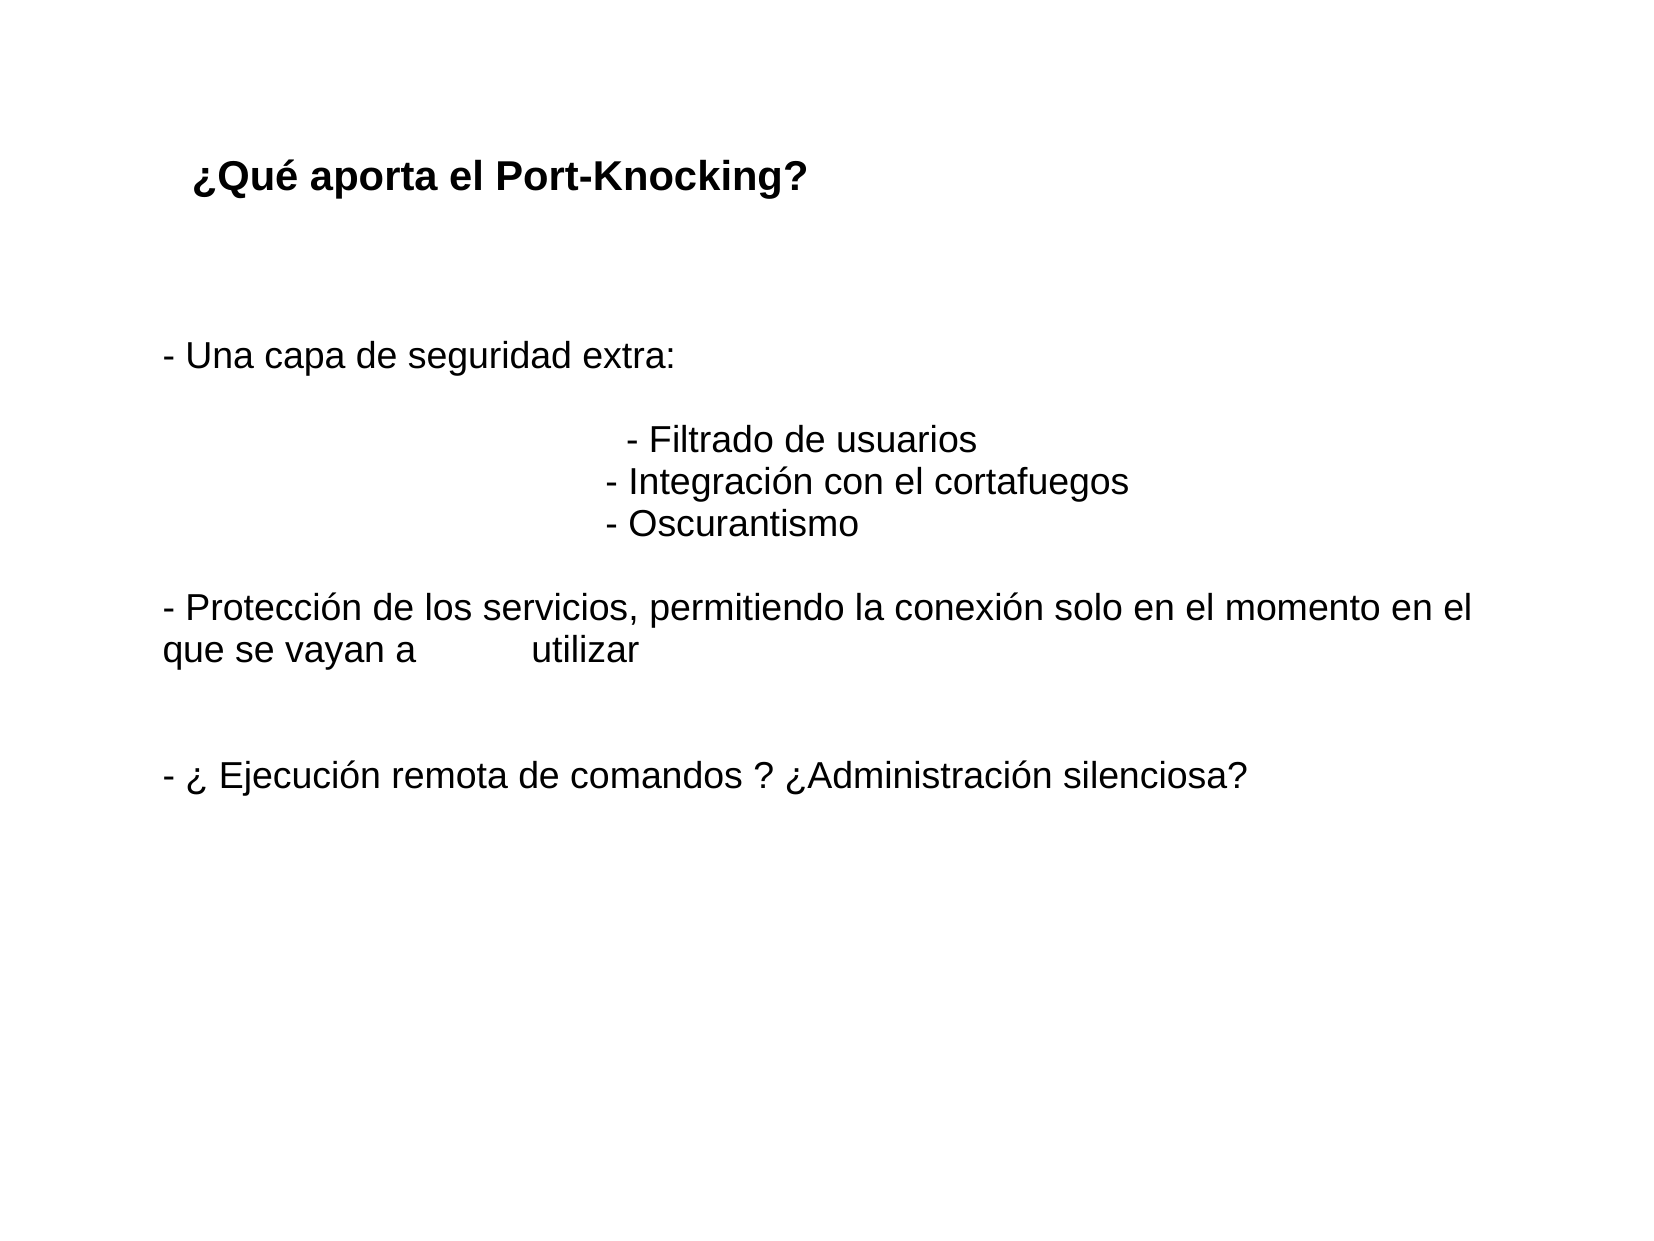

¿Qué aporta el Port-Knocking?
- Una capa de seguridad extra:
					 - Filtrado de usuarios
						- Integración con el cortafuegos
						- Oscurantismo
- Protección de los servicios, permitiendo la conexión solo en el momento en el que se vayan a 		utilizar
- ¿ Ejecución remota de comandos ? ¿Administración silenciosa?